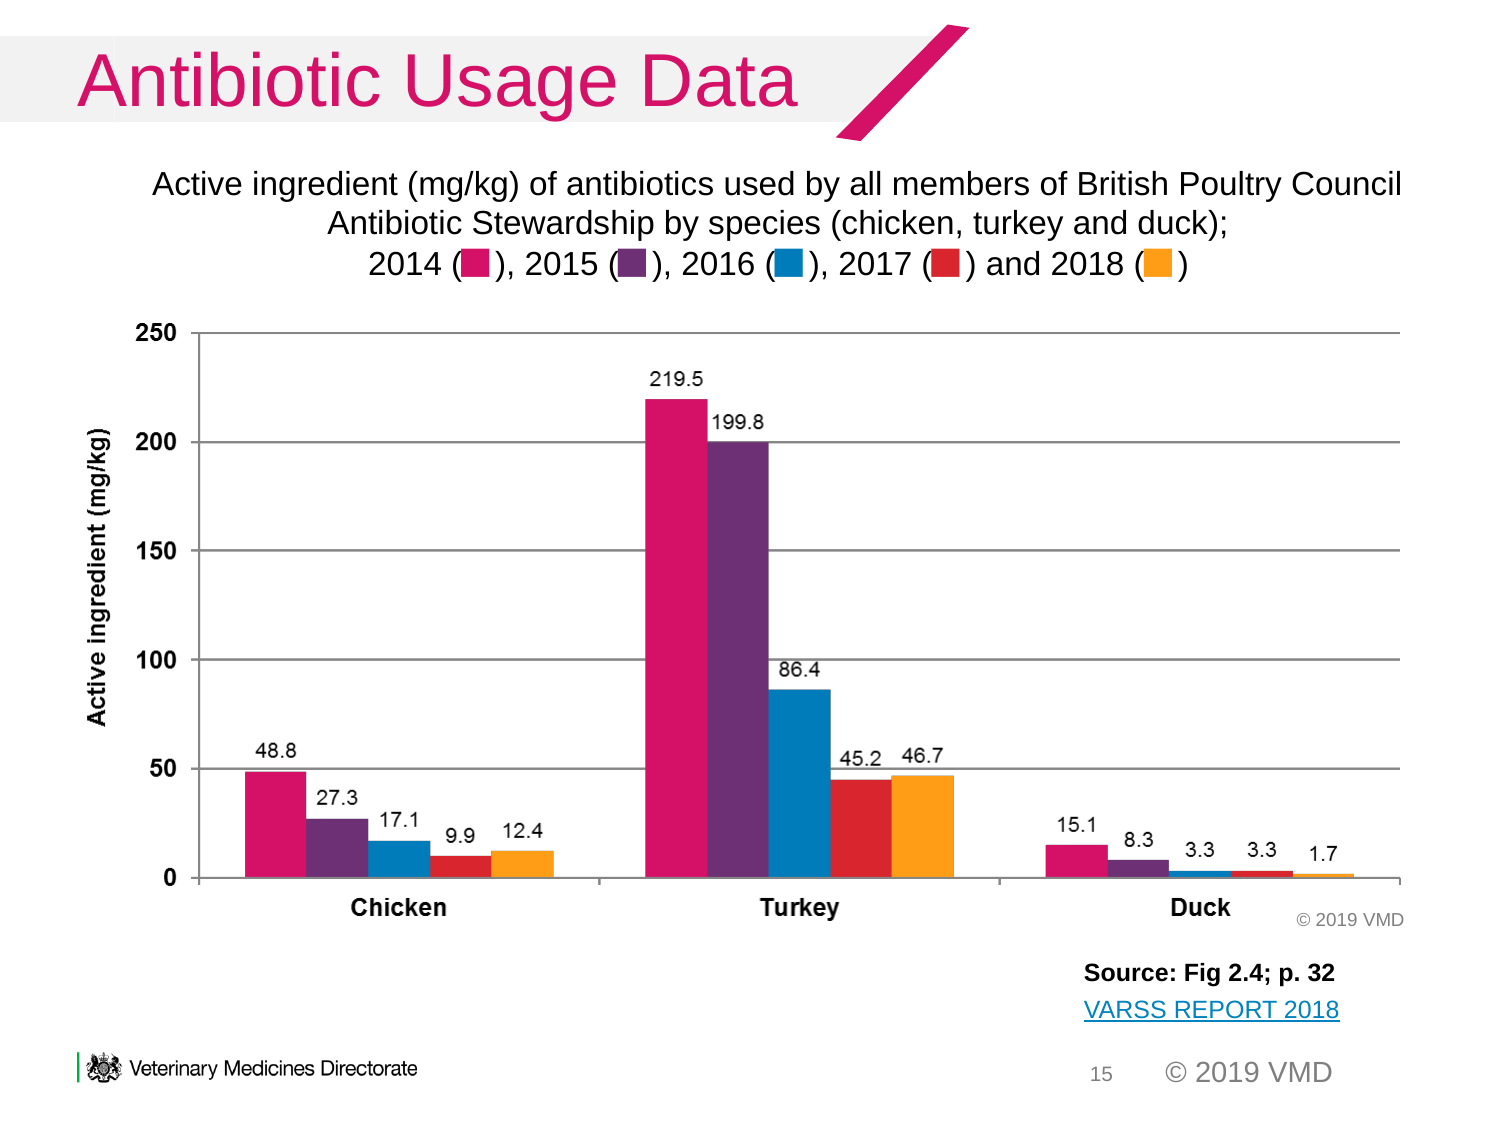

# Antibiotic Usage Data
Active ingredient (mg/kg) of antibiotics used by all members of British Poultry Council
 Antibiotic Stewardship by species (chicken, turkey and duck);
2014 (), 2015 (), 2016 (), 2017 () and 2018 ()
© 2019 VMD
Source: Fig 2.4; p. 32
VARSS REPORT 2018
2